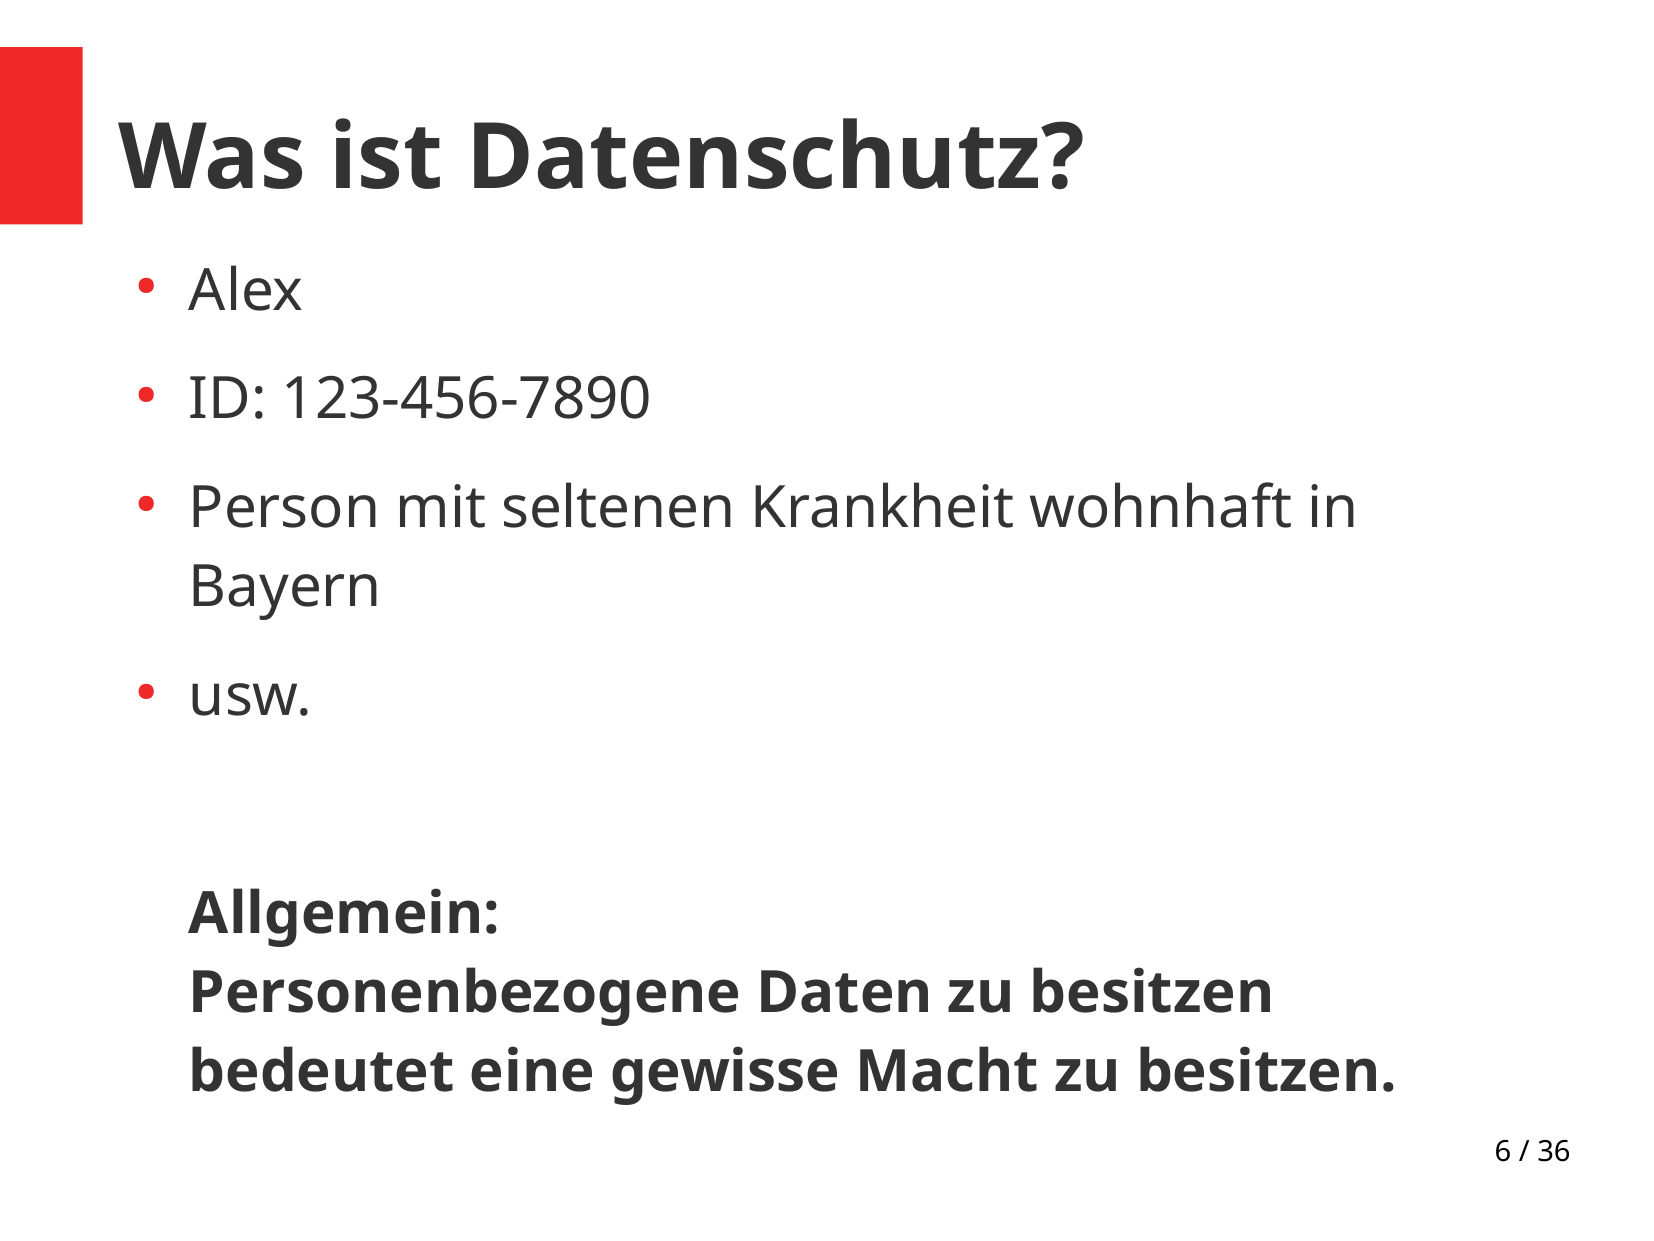

# Was ist Datenschutz?
Alex
ID: 123-456-7890
Person mit seltenen Krankheit wohnhaft in Bayern
usw.
Allgemein:
Personenbezogene Daten zu besitzen bedeutet eine gewisse Macht zu besitzen.
6